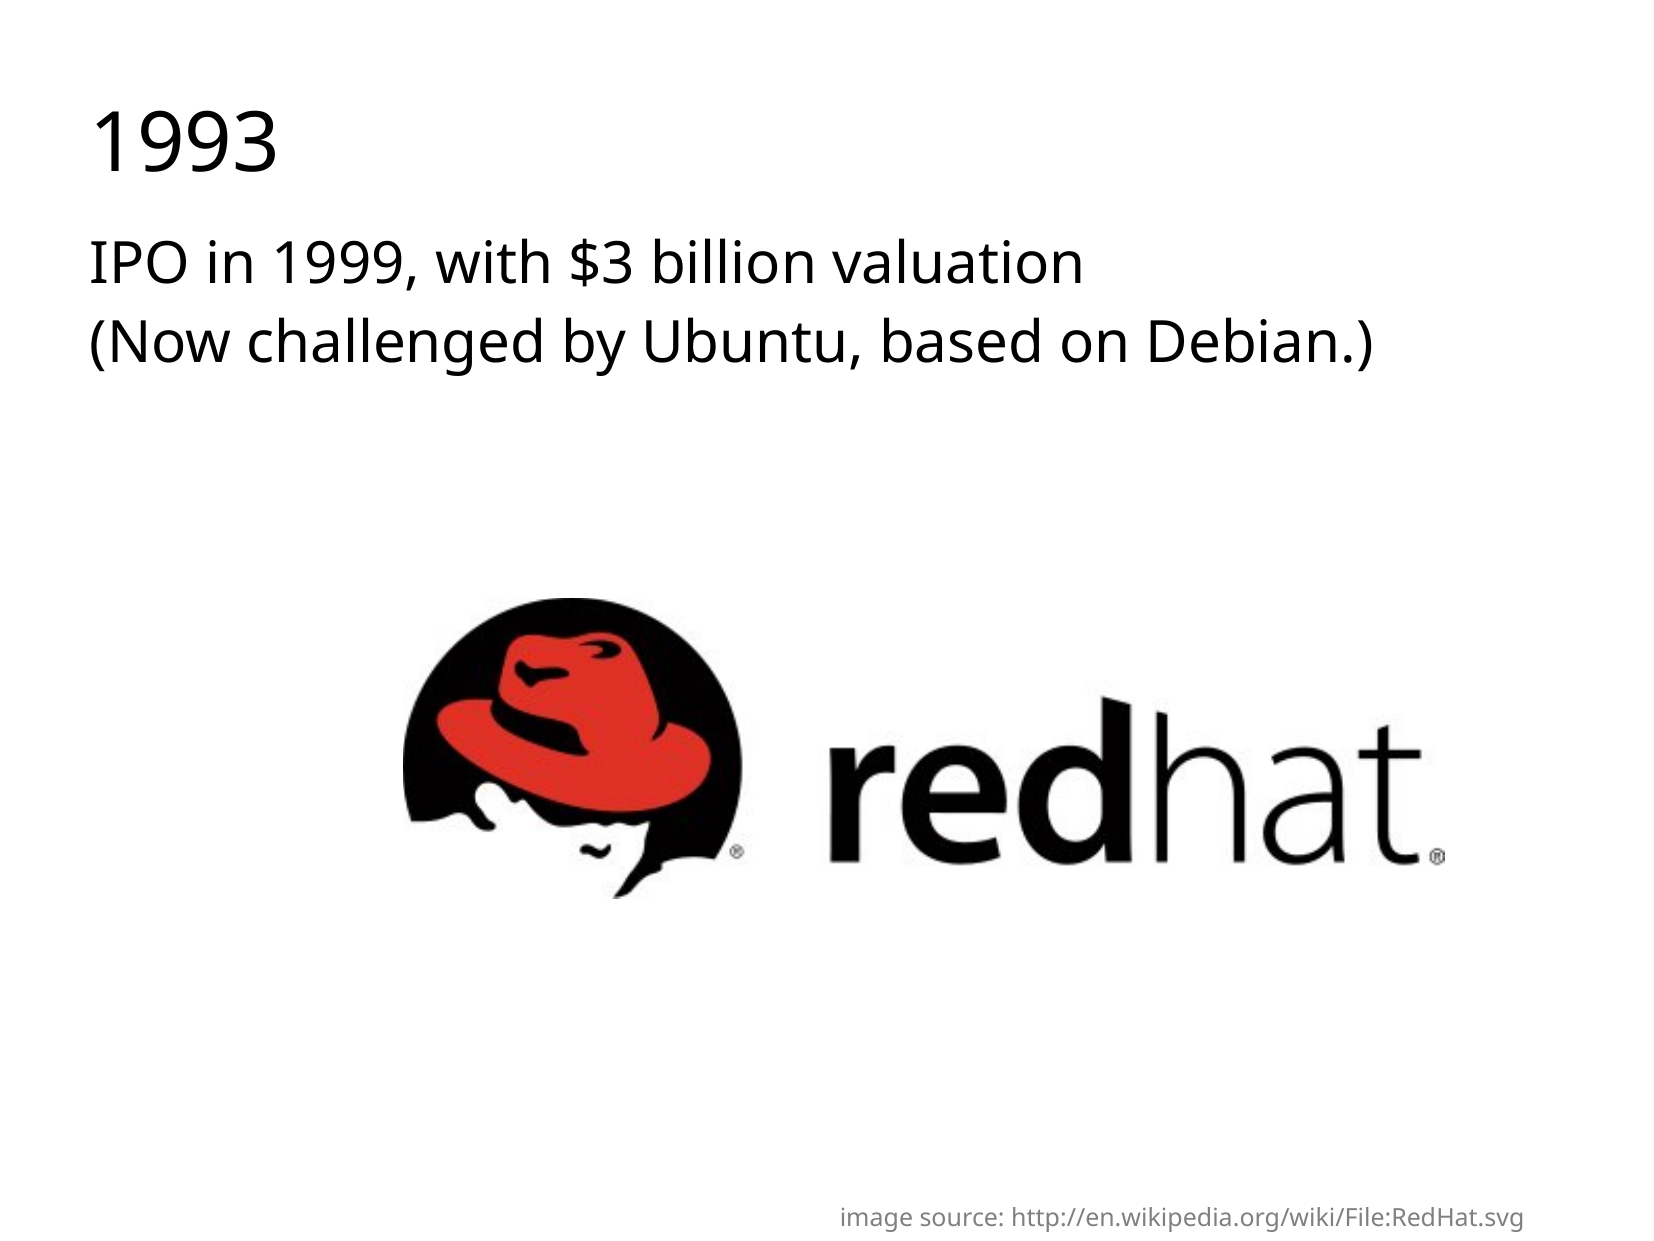

1993
IPO in 1999, with $3 billion valuation
(Now challenged by Ubuntu, based on Debian.)
image source: http://en.wikipedia.org/wiki/File:RedHat.svg